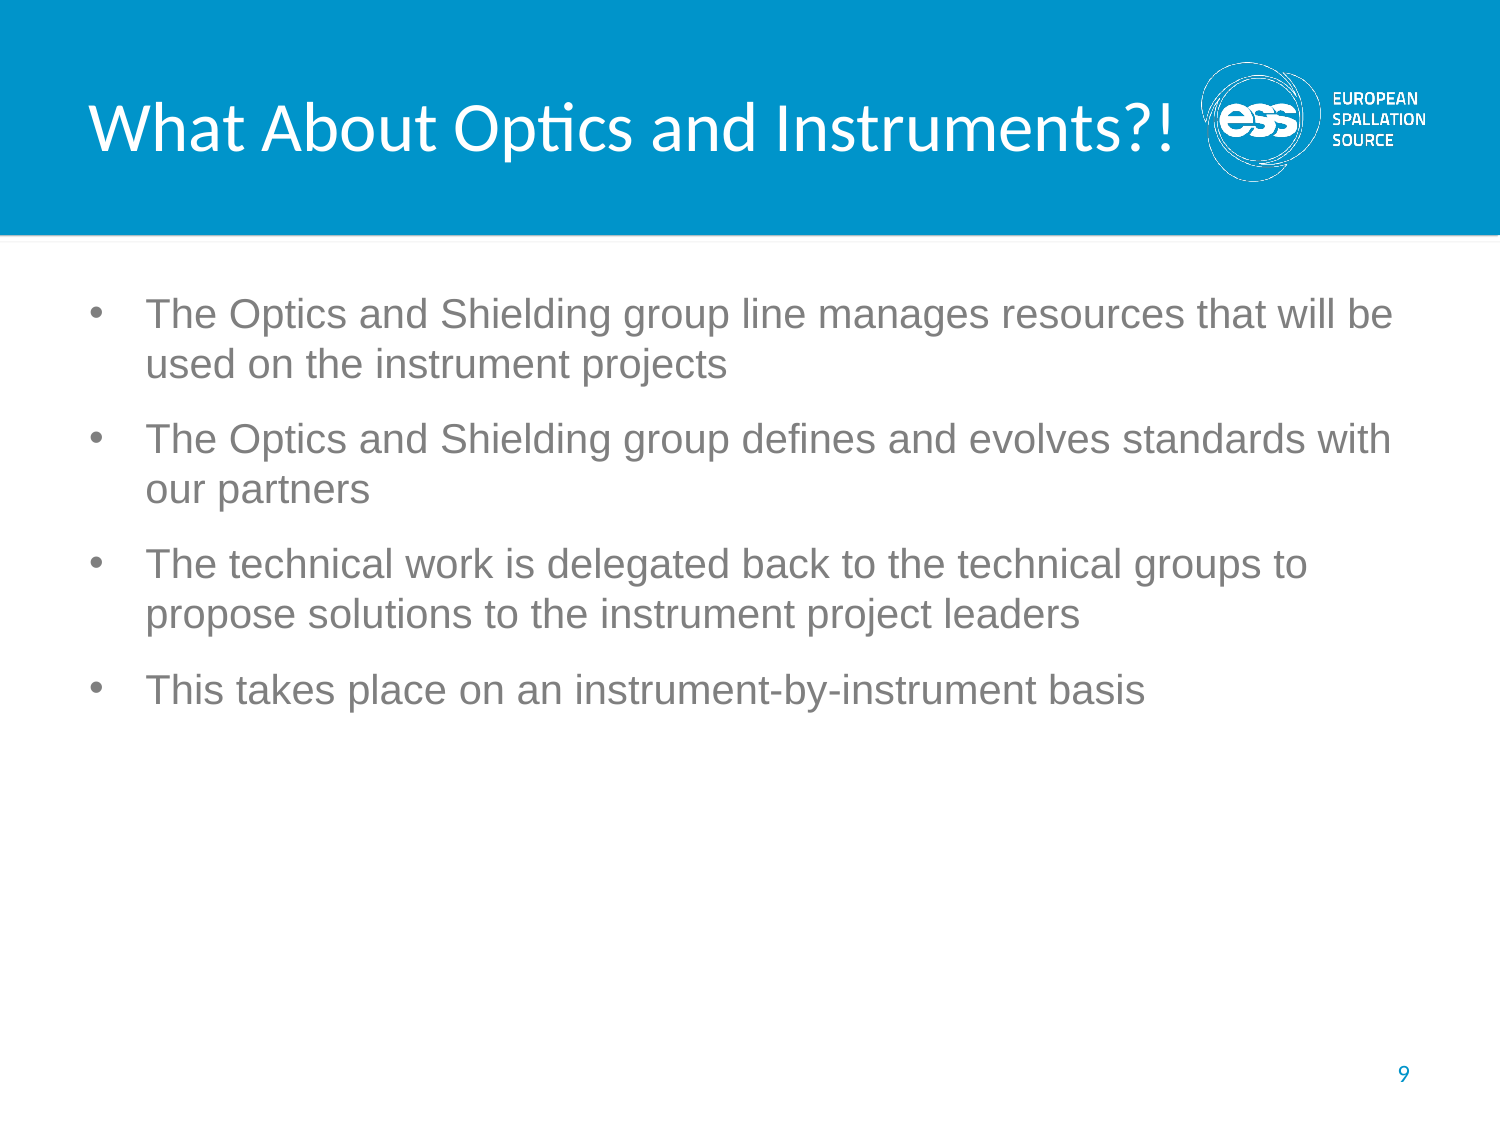

# What About Optics and Instruments?!
The Optics and Shielding group line manages resources that will be used on the instrument projects
The Optics and Shielding group defines and evolves standards with our partners
The technical work is delegated back to the technical groups to propose solutions to the instrument project leaders
This takes place on an instrument-by-instrument basis